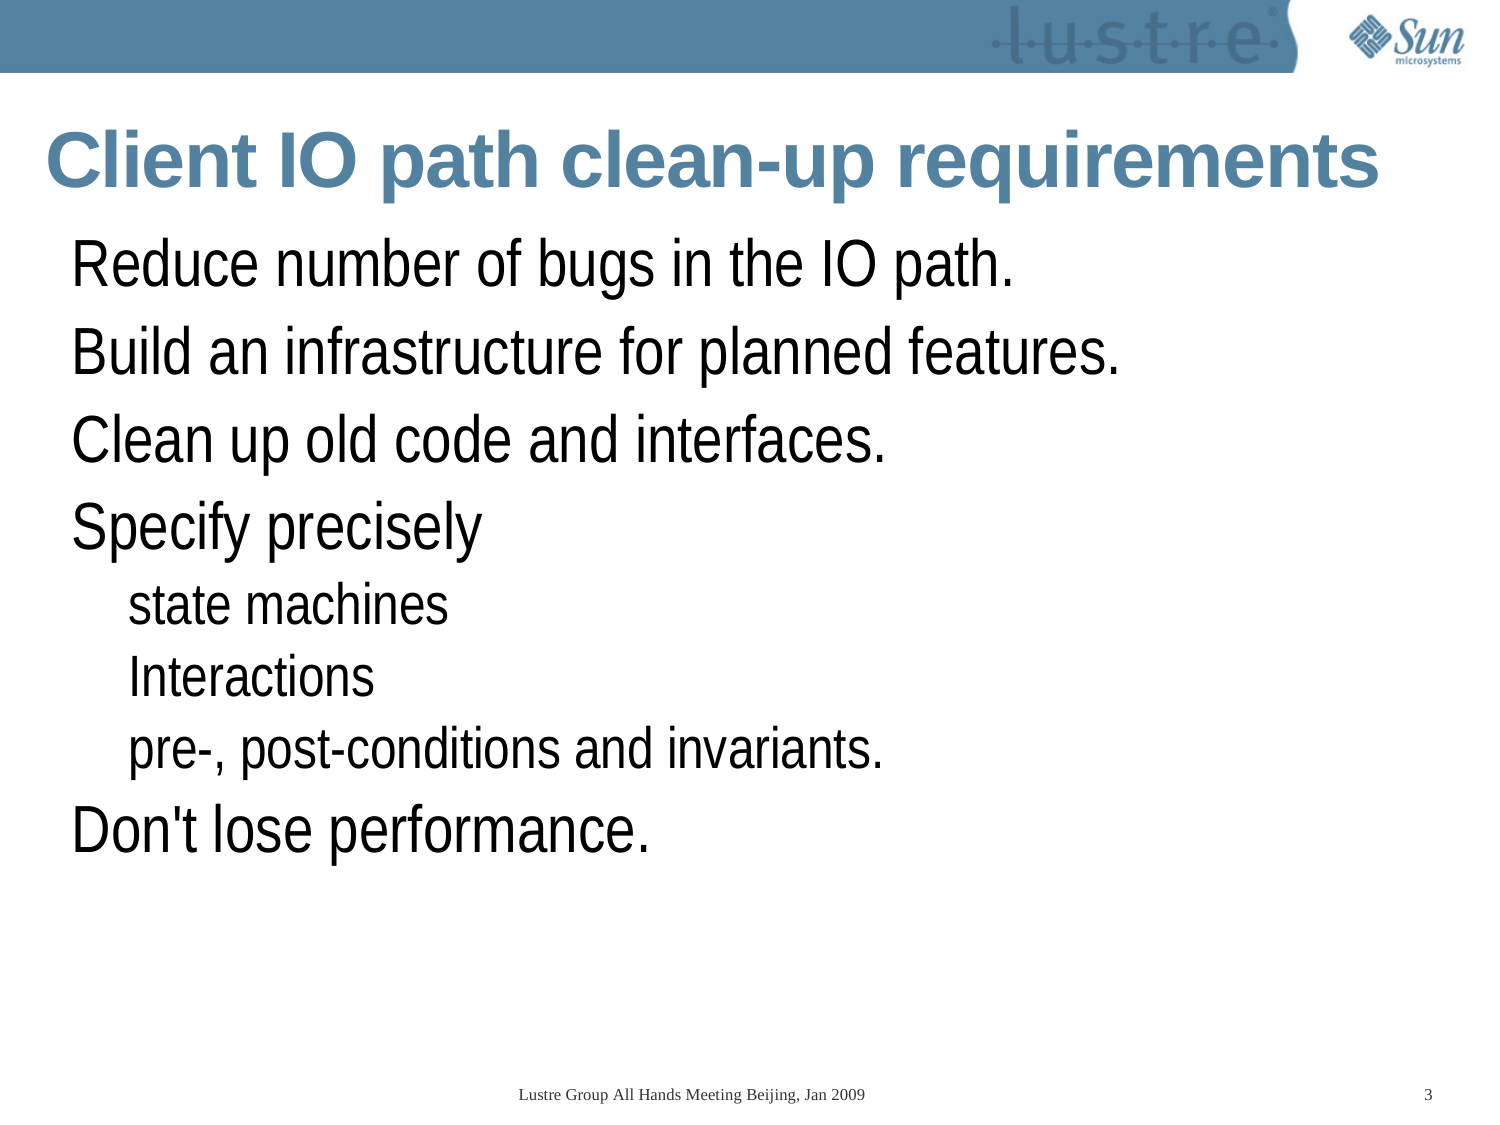

# Client IO path clean-up requirements
Reduce number of bugs in the IO path.
Build an infrastructure for planned features.
Clean up old code and interfaces.
Specify precisely
state machines
Interactions
pre-, post-conditions and invariants.
Don't lose performance.